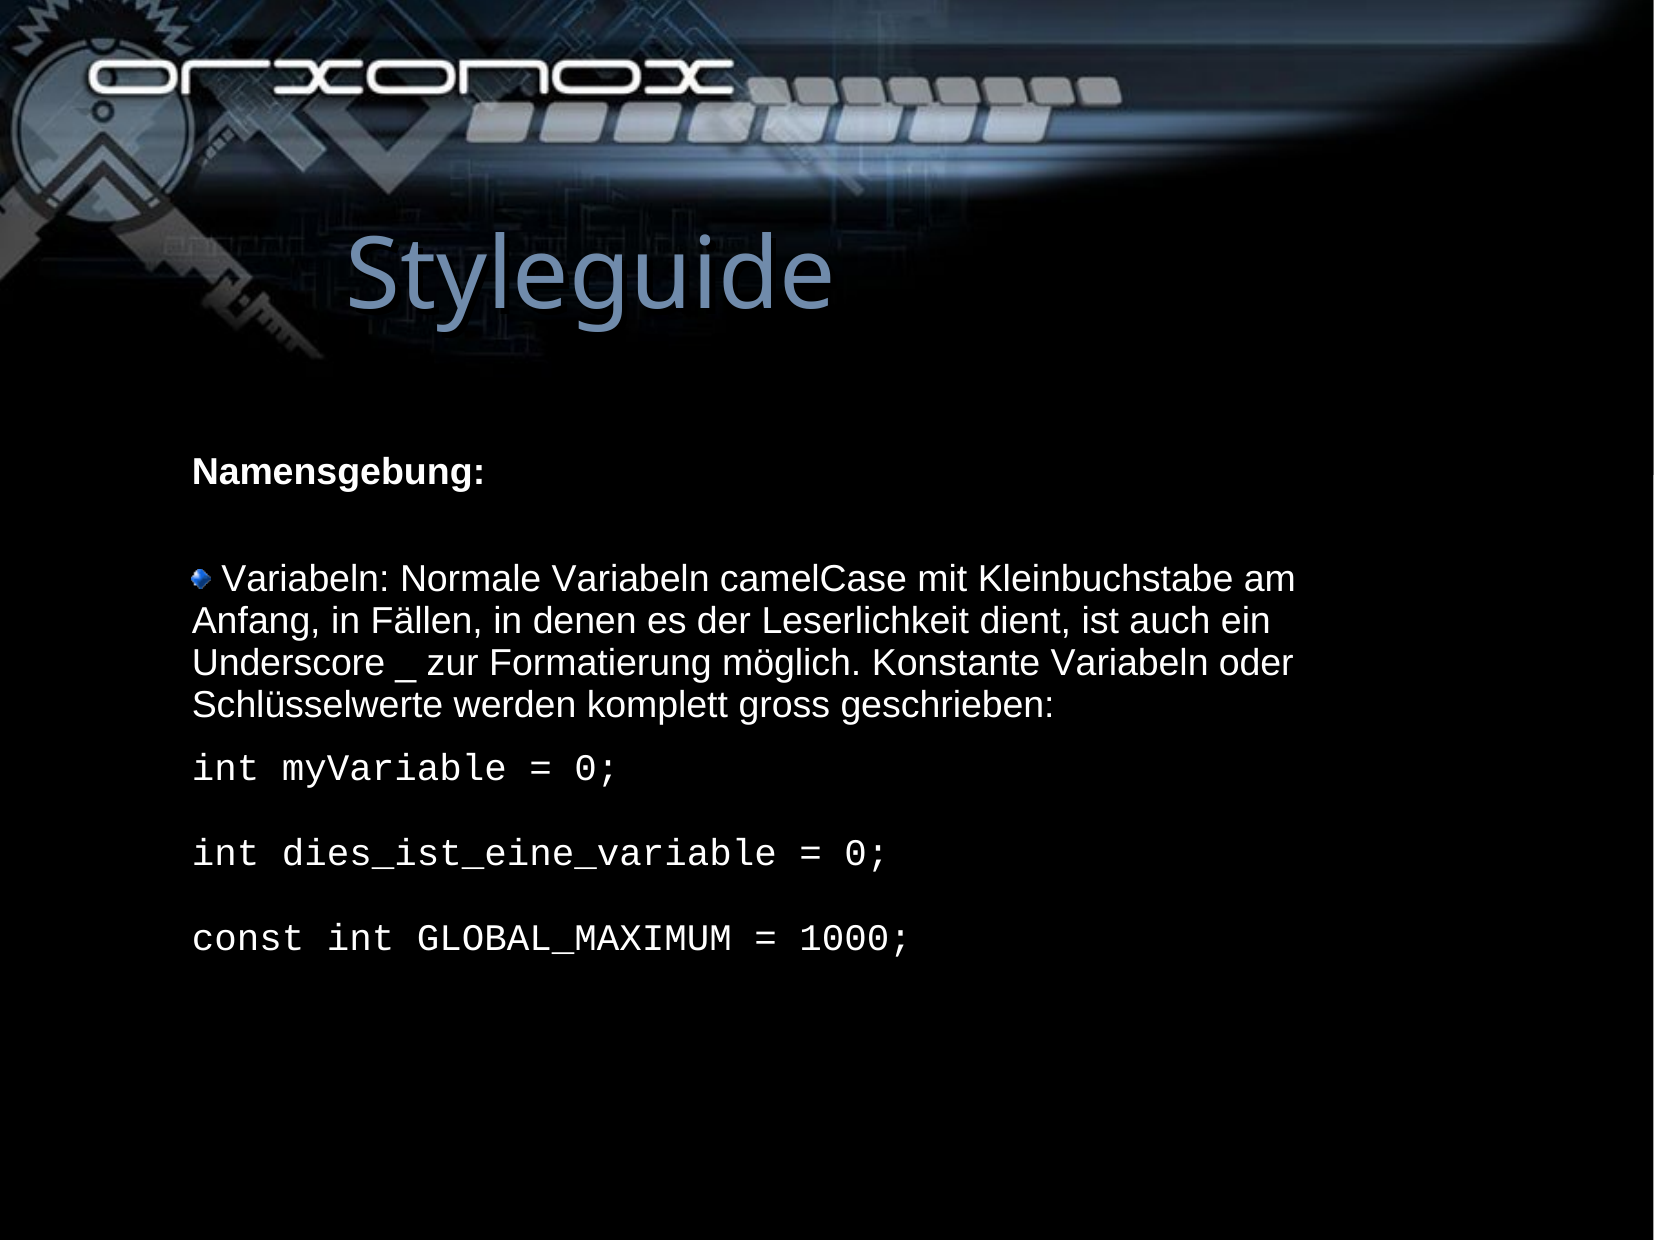

Styleguide
Namensgebung:
 Variabeln: Normale Variabeln camelCase mit Kleinbuchstabe am Anfang, in Fällen, in denen es der Leserlichkeit dient, ist auch ein Underscore _ zur Formatierung möglich. Konstante Variabeln oder Schlüsselwerte werden komplett gross geschrieben:
int myVariable = 0;
int dies_ist_eine_variable = 0;
const int GLOBAL_MAXIMUM = 1000;